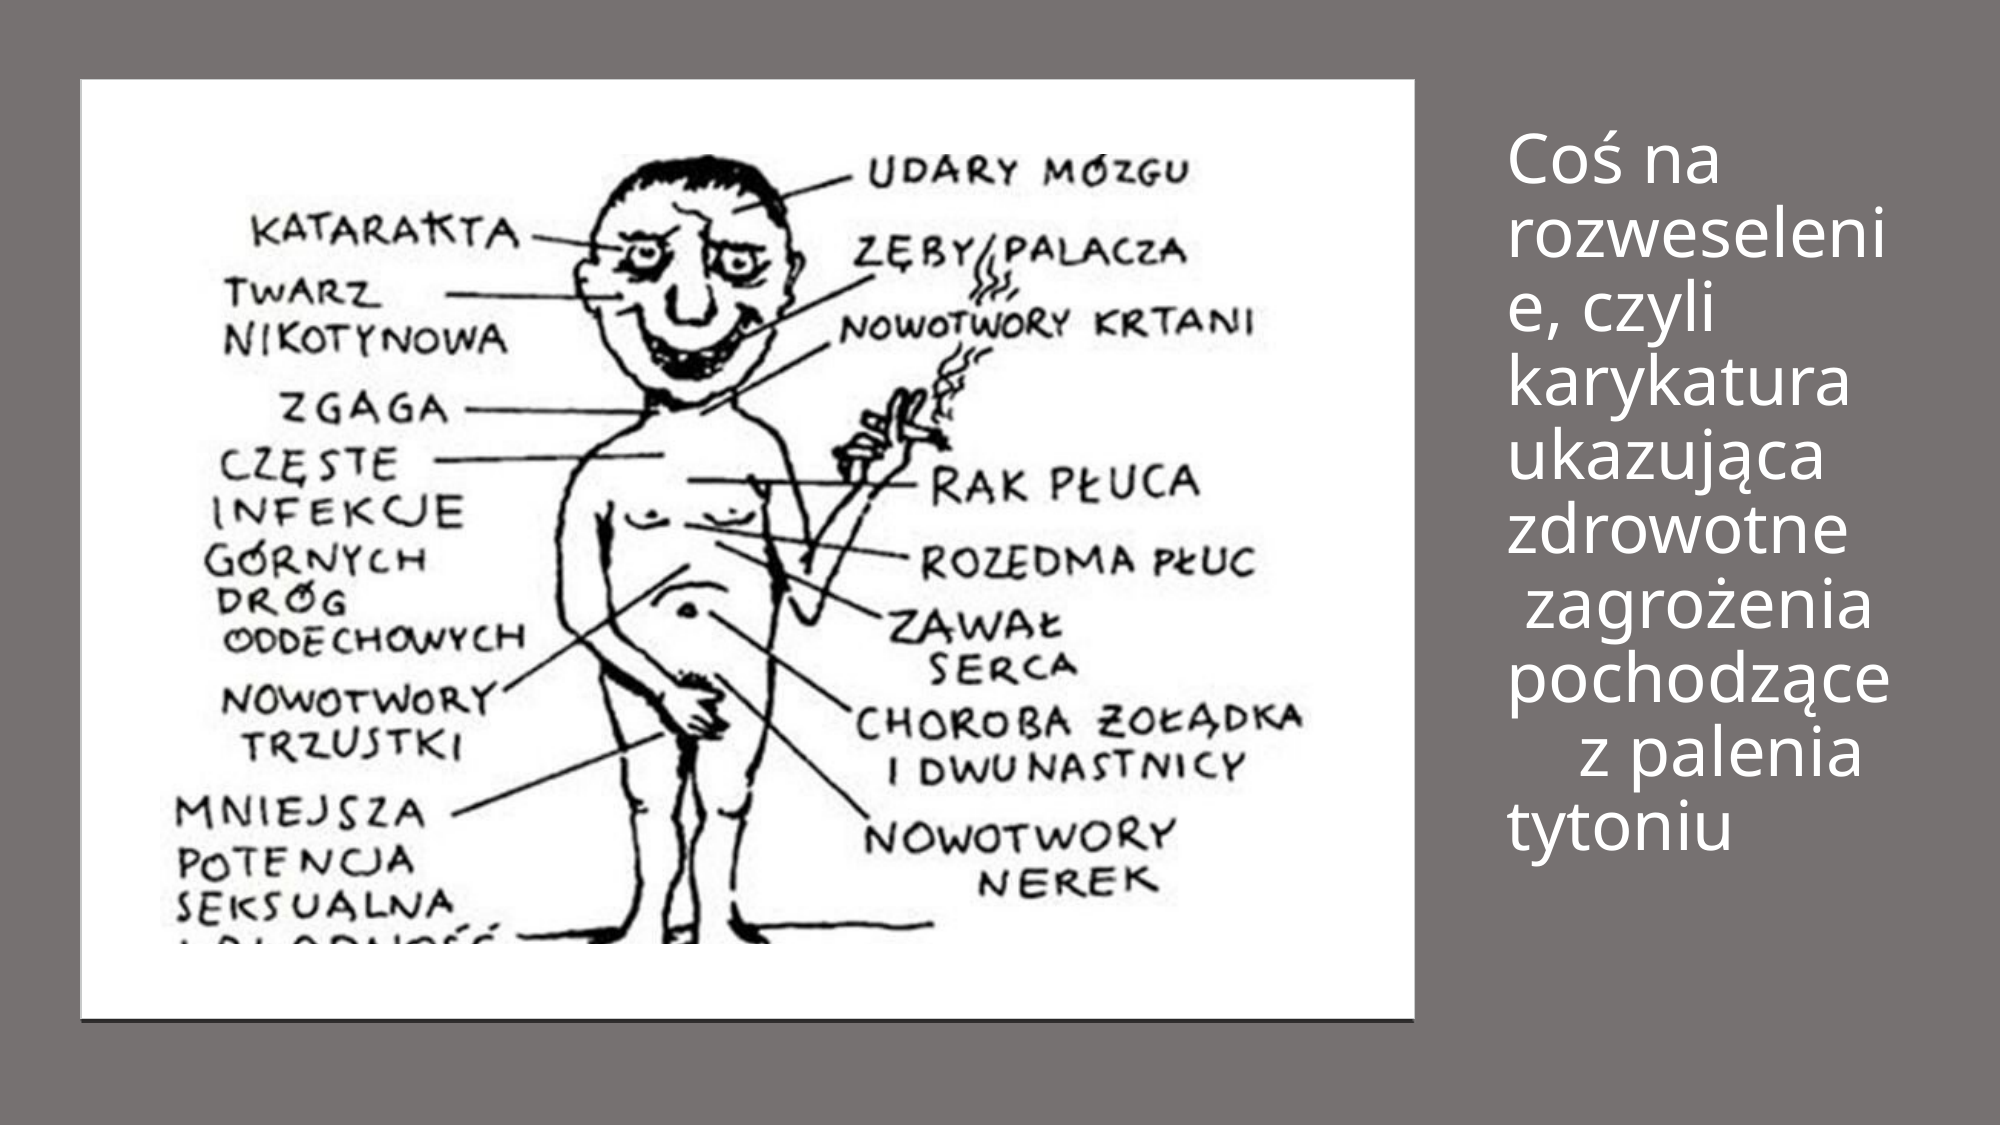

# Coś na rozweselenie, czyli karykatura ukazująca zdrowotne   zagrożenia pochodzące    z palenia tytoniu